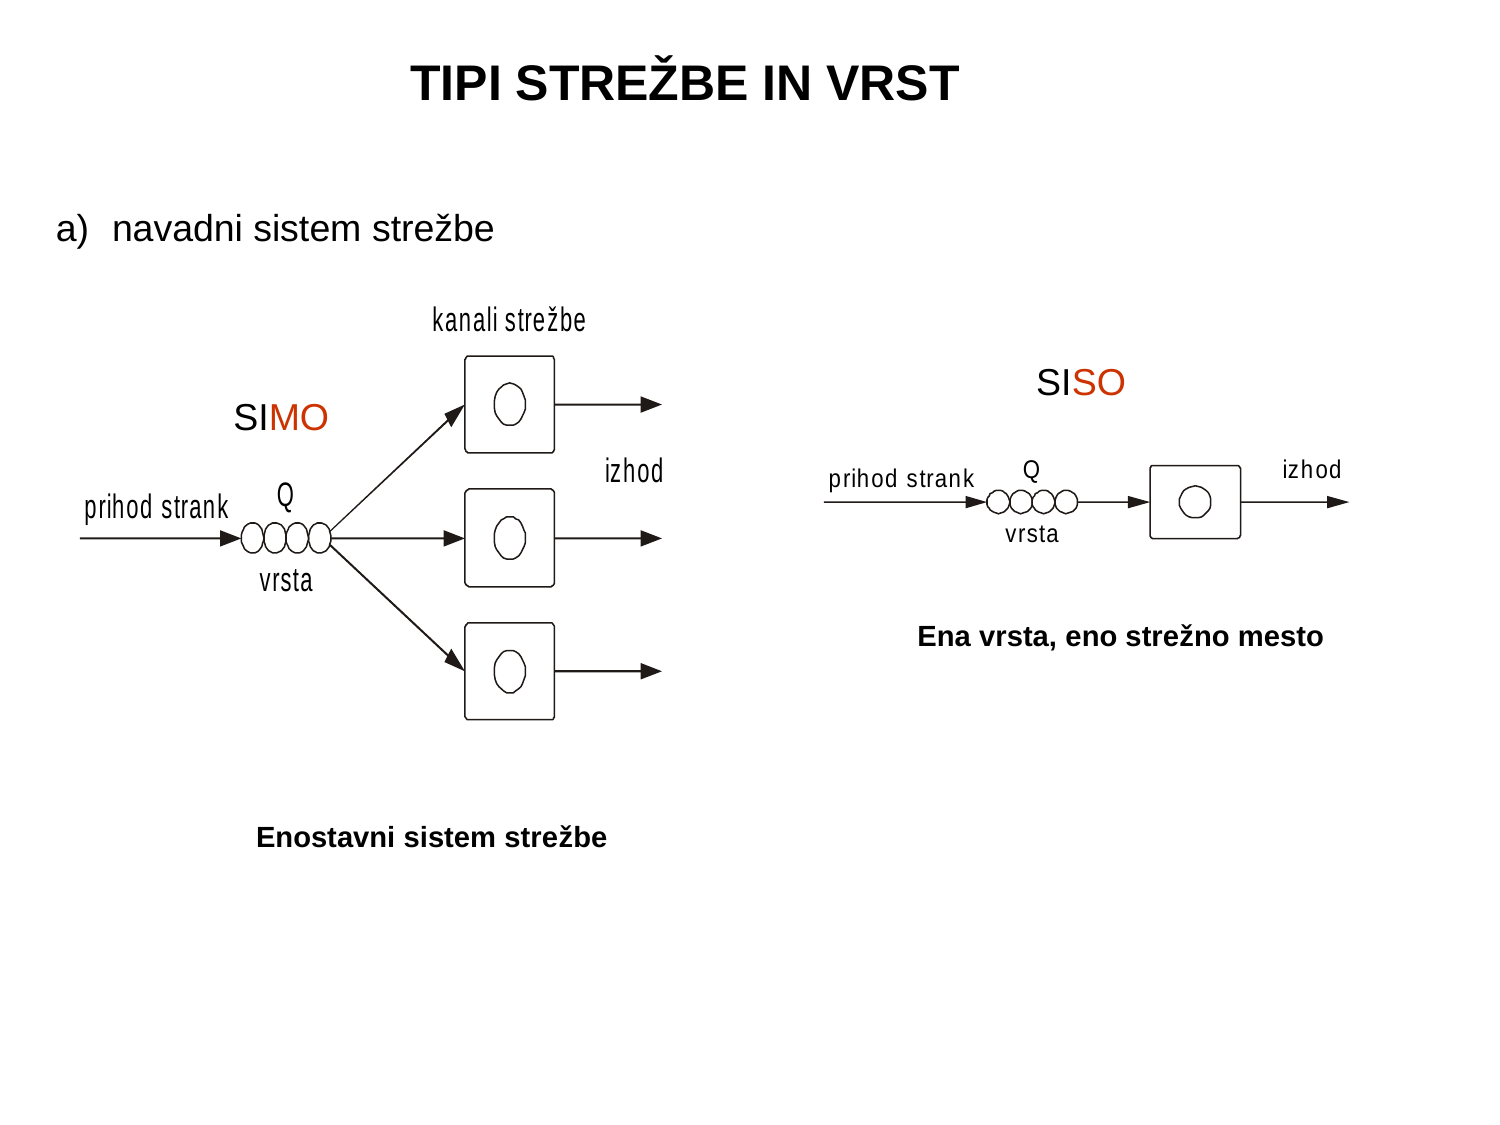

TIPI STREŽBE IN VRST
navadni sistem strežbe
SISO
SIMO
Ena vrsta, eno strežno mesto
Enostavni sistem strežbe